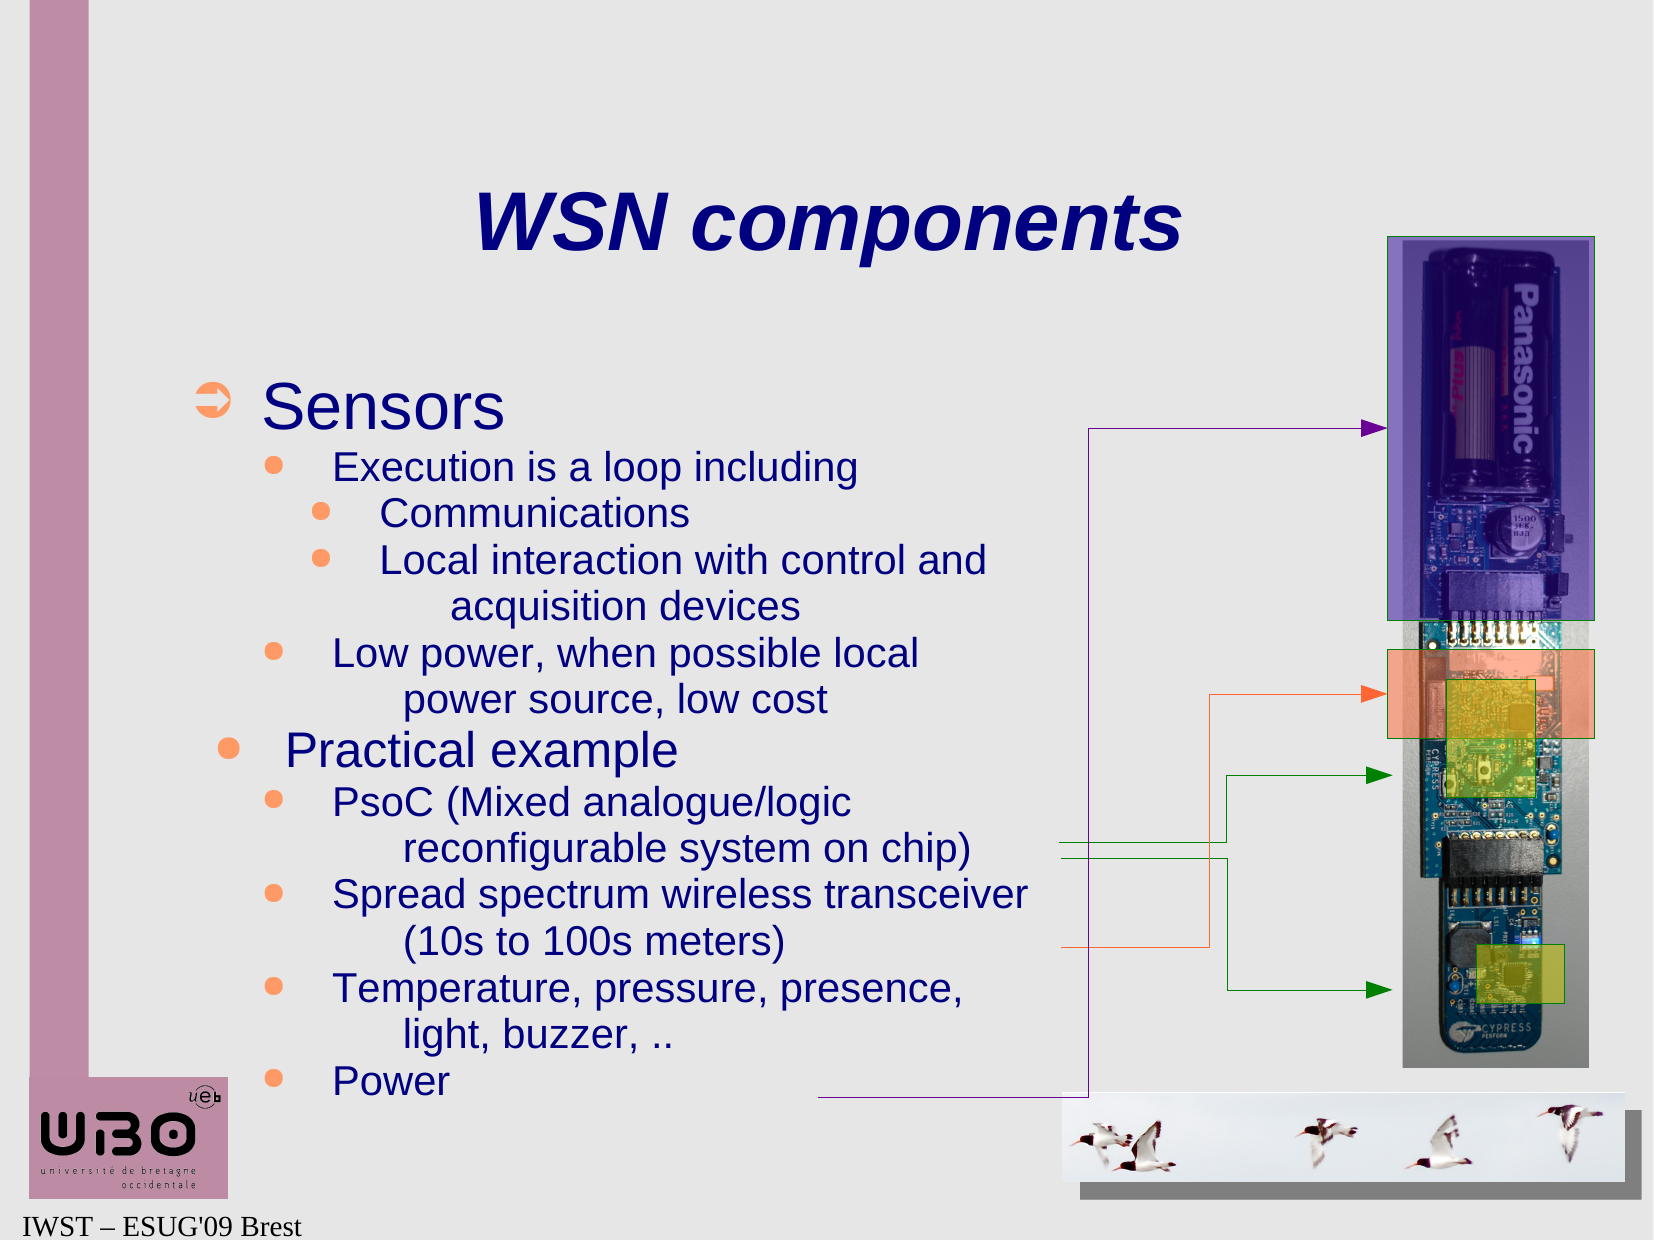

# WSN components
Sensors
Execution is a loop including
Communications
Local interaction with control and acquisition devices
Low power, when possible local power source, low cost
Practical example
PsoC (Mixed analogue/logic reconfigurable system on chip)
Spread spectrum wireless transceiver (10s to 100s meters)
Temperature, pressure, presence, light, buzzer, ..
Power